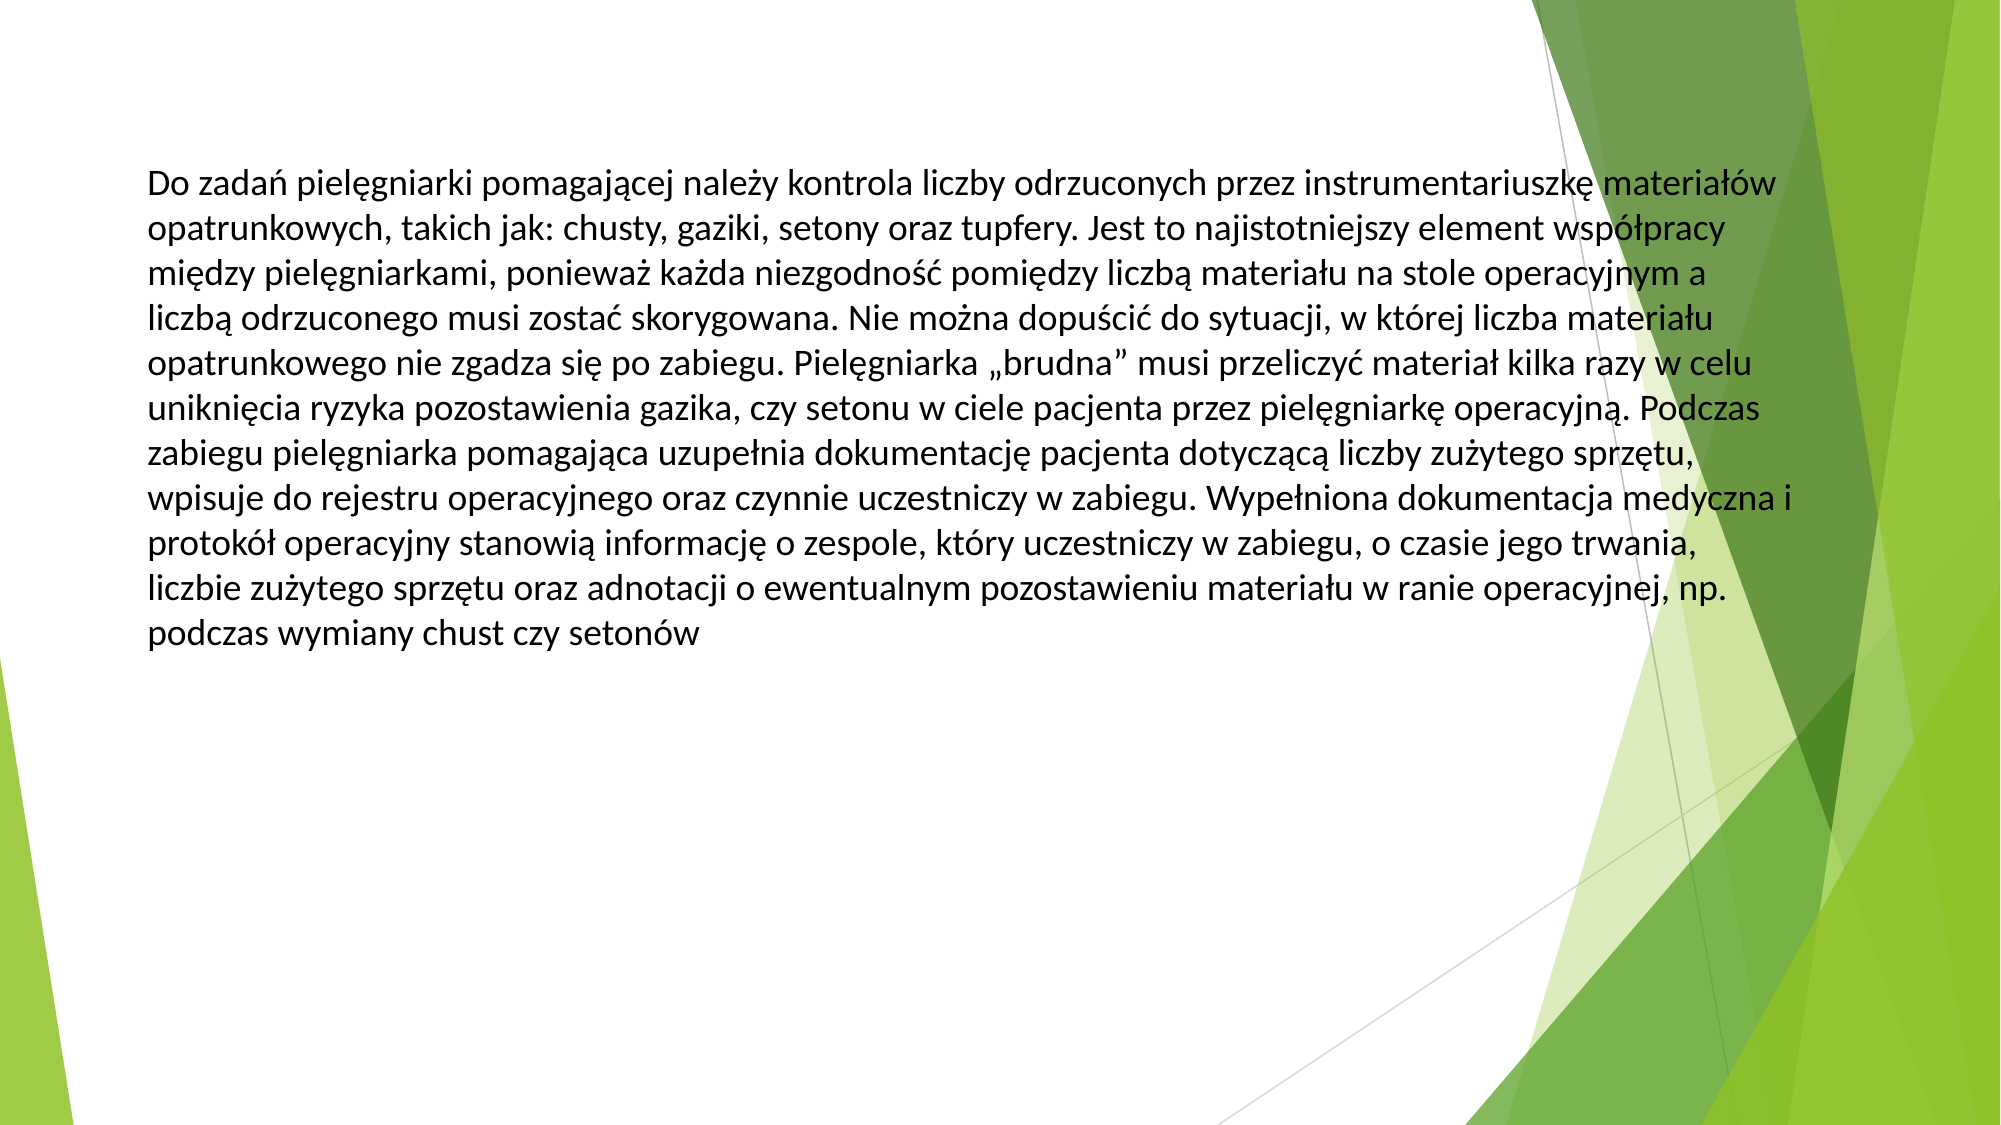

Do zadań pielęgniarki pomagającej należy kontrola liczby odrzuconych przez instrumentariuszkę materiałów opatrunkowych, takich jak: chusty, gaziki, setony oraz tupfery. Jest to najistotniejszy element współpracy między pielęgniarkami, ponieważ każda niezgodność pomiędzy liczbą materiału na stole operacyjnym a liczbą odrzuconego musi zostać skorygowana. Nie można dopuścić do sytuacji, w której liczba materiału opatrunkowego nie zgadza się po zabiegu. Pielęgniarka „brudna” musi przeliczyć materiał kilka razy w celu uniknięcia ryzyka pozostawienia gazika, czy setonu w ciele pacjenta przez pielęgniarkę operacyjną. Podczas zabiegu pielęgniarka pomagająca uzupełnia dokumentację pacjenta dotyczącą liczby zużytego sprzętu, wpisuje do rejestru operacyjnego oraz czynnie uczestniczy w zabiegu. Wypełniona dokumentacja medyczna i protokół operacyjny stanowią informację o zespole, który uczestniczy w zabiegu, o czasie jego trwania, liczbie zużytego sprzętu oraz adnotacji o ewentualnym pozostawieniu materiału w ranie operacyjnej, np. podczas wymiany chust czy setonów